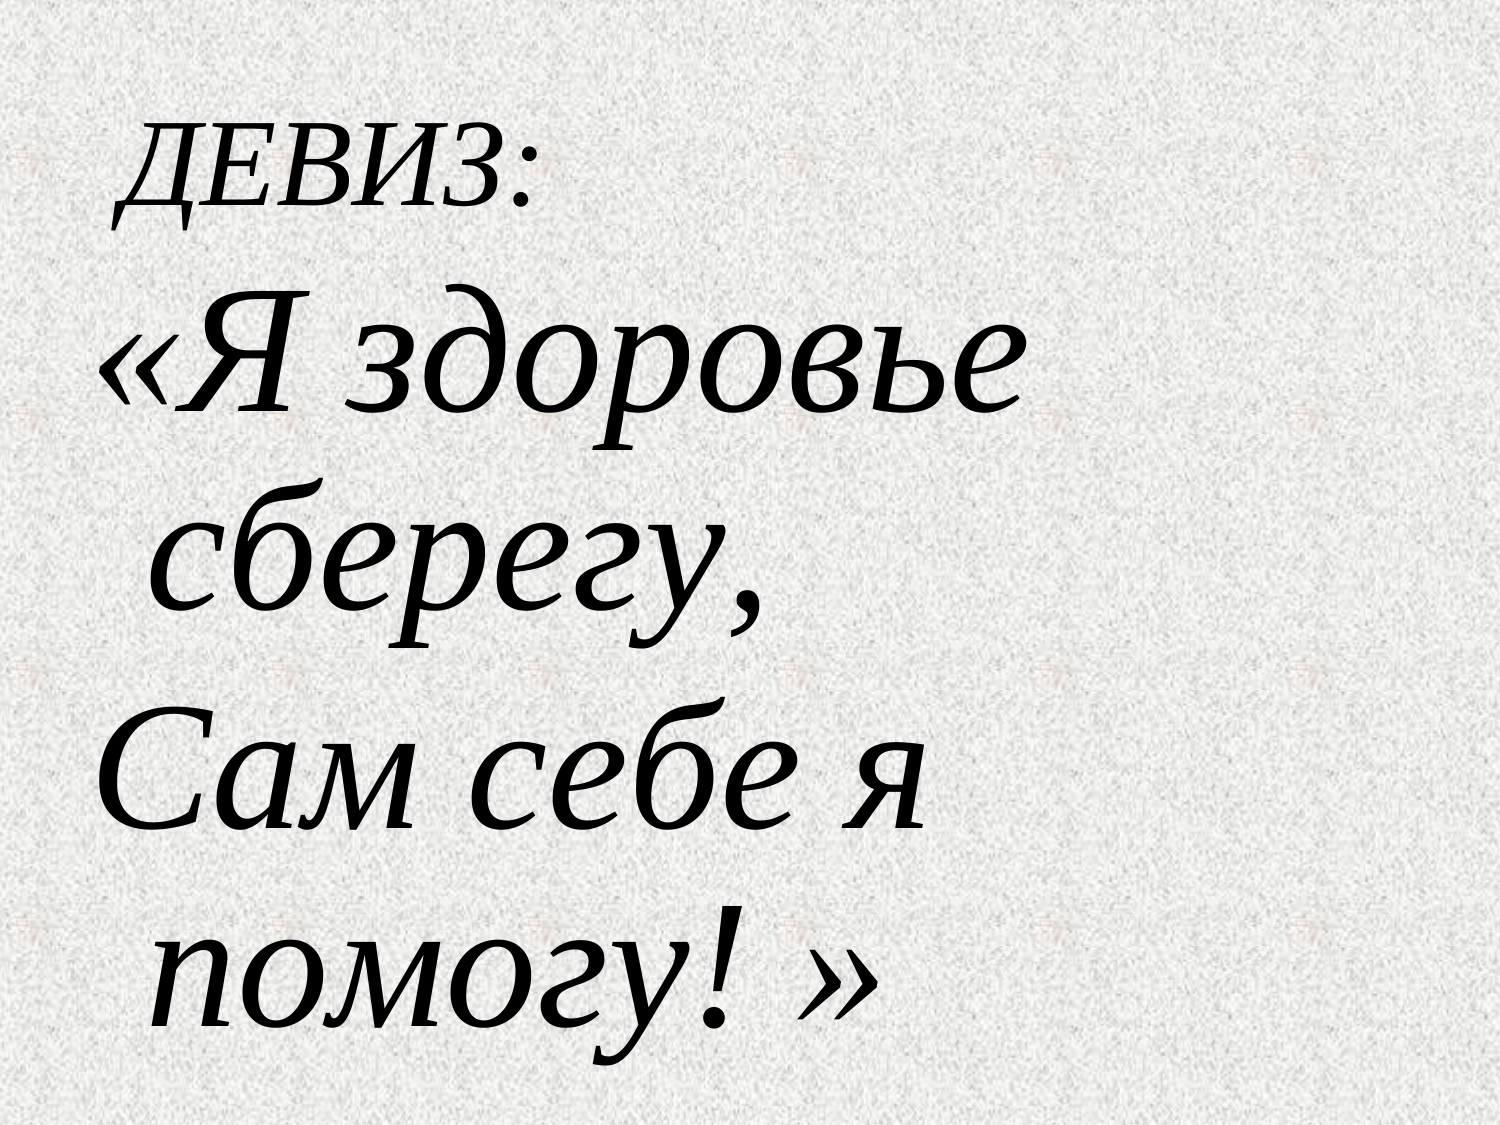

ДЕВИЗ:
«Я здоровье сберегу,
Сам себе я помогу! »